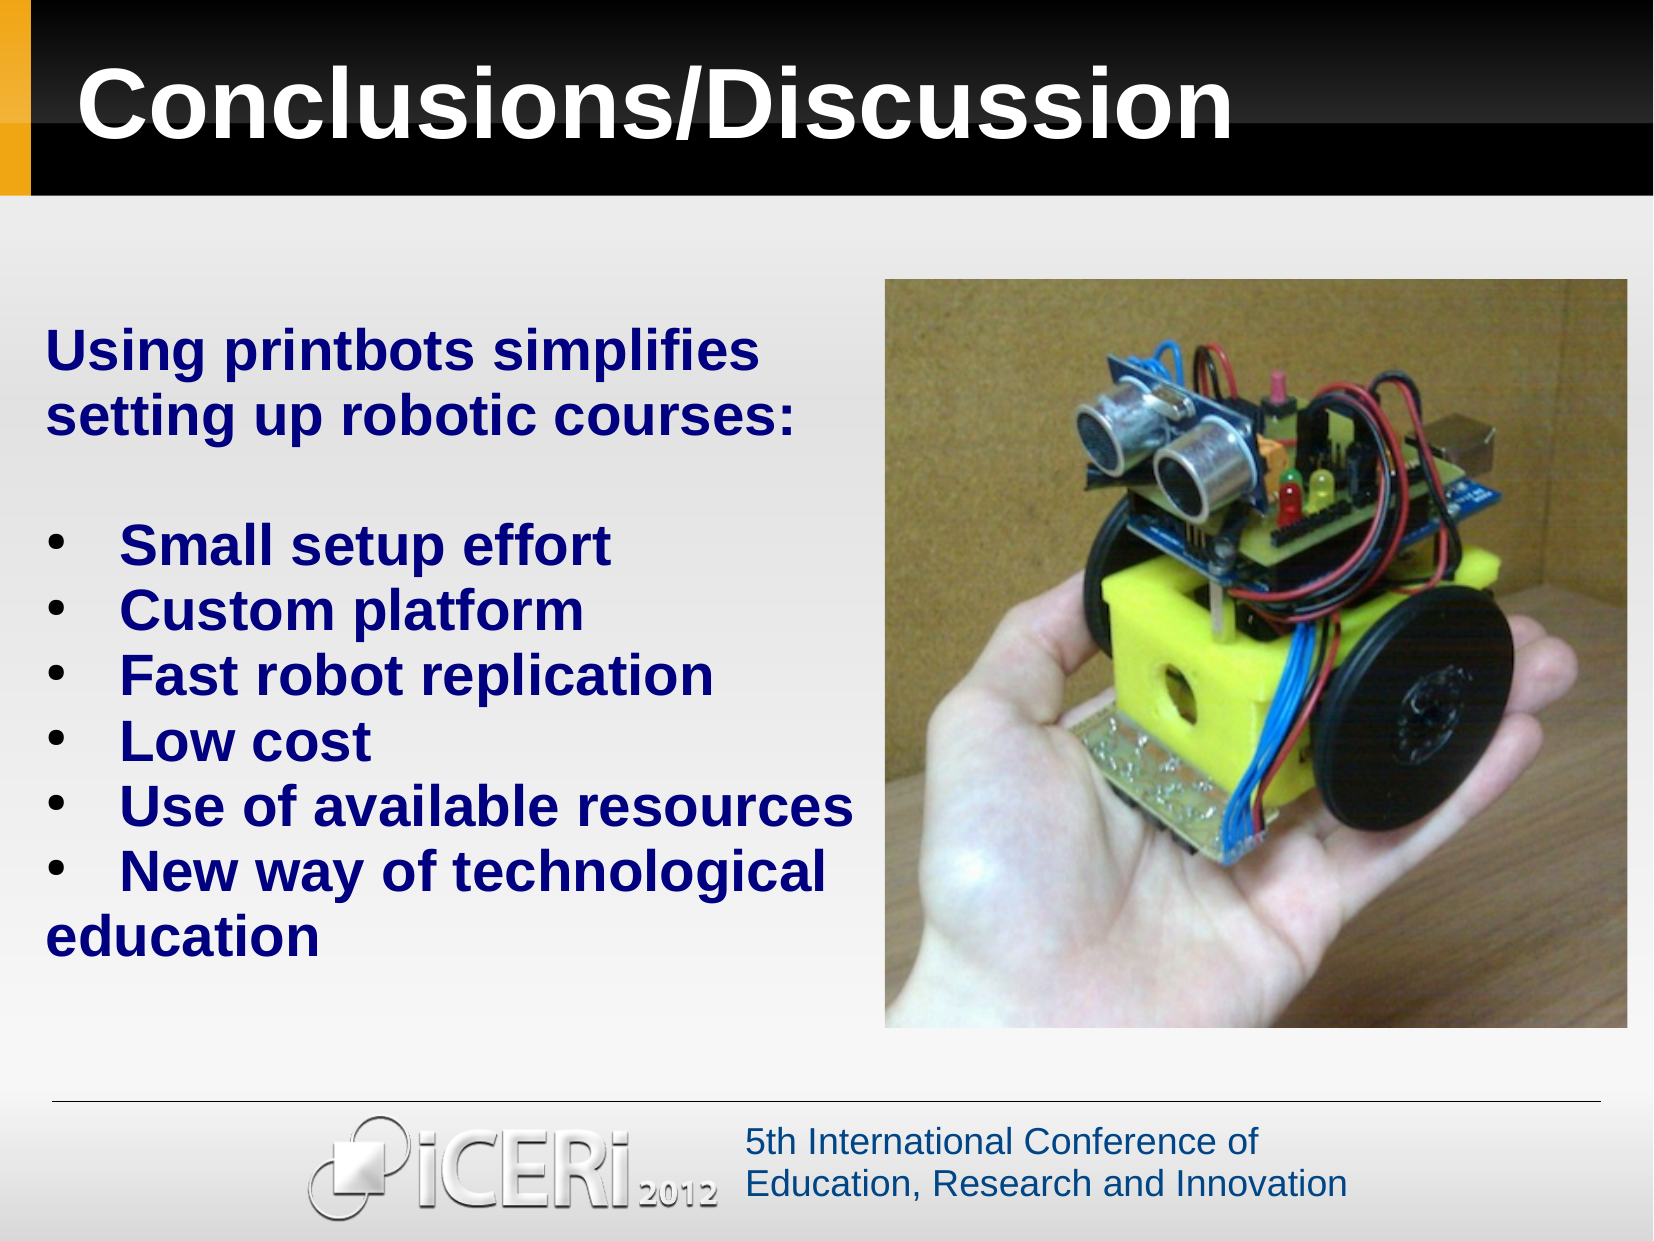

# Conclusions/Discussion
Using printbots simplifies setting up robotic courses:
 	Small setup effort
 	Custom platform
 	Fast robot replication
 	Low cost
 	Use of available resources
 	New way of technological education
5th International Conference of
Education, Research and Innovation